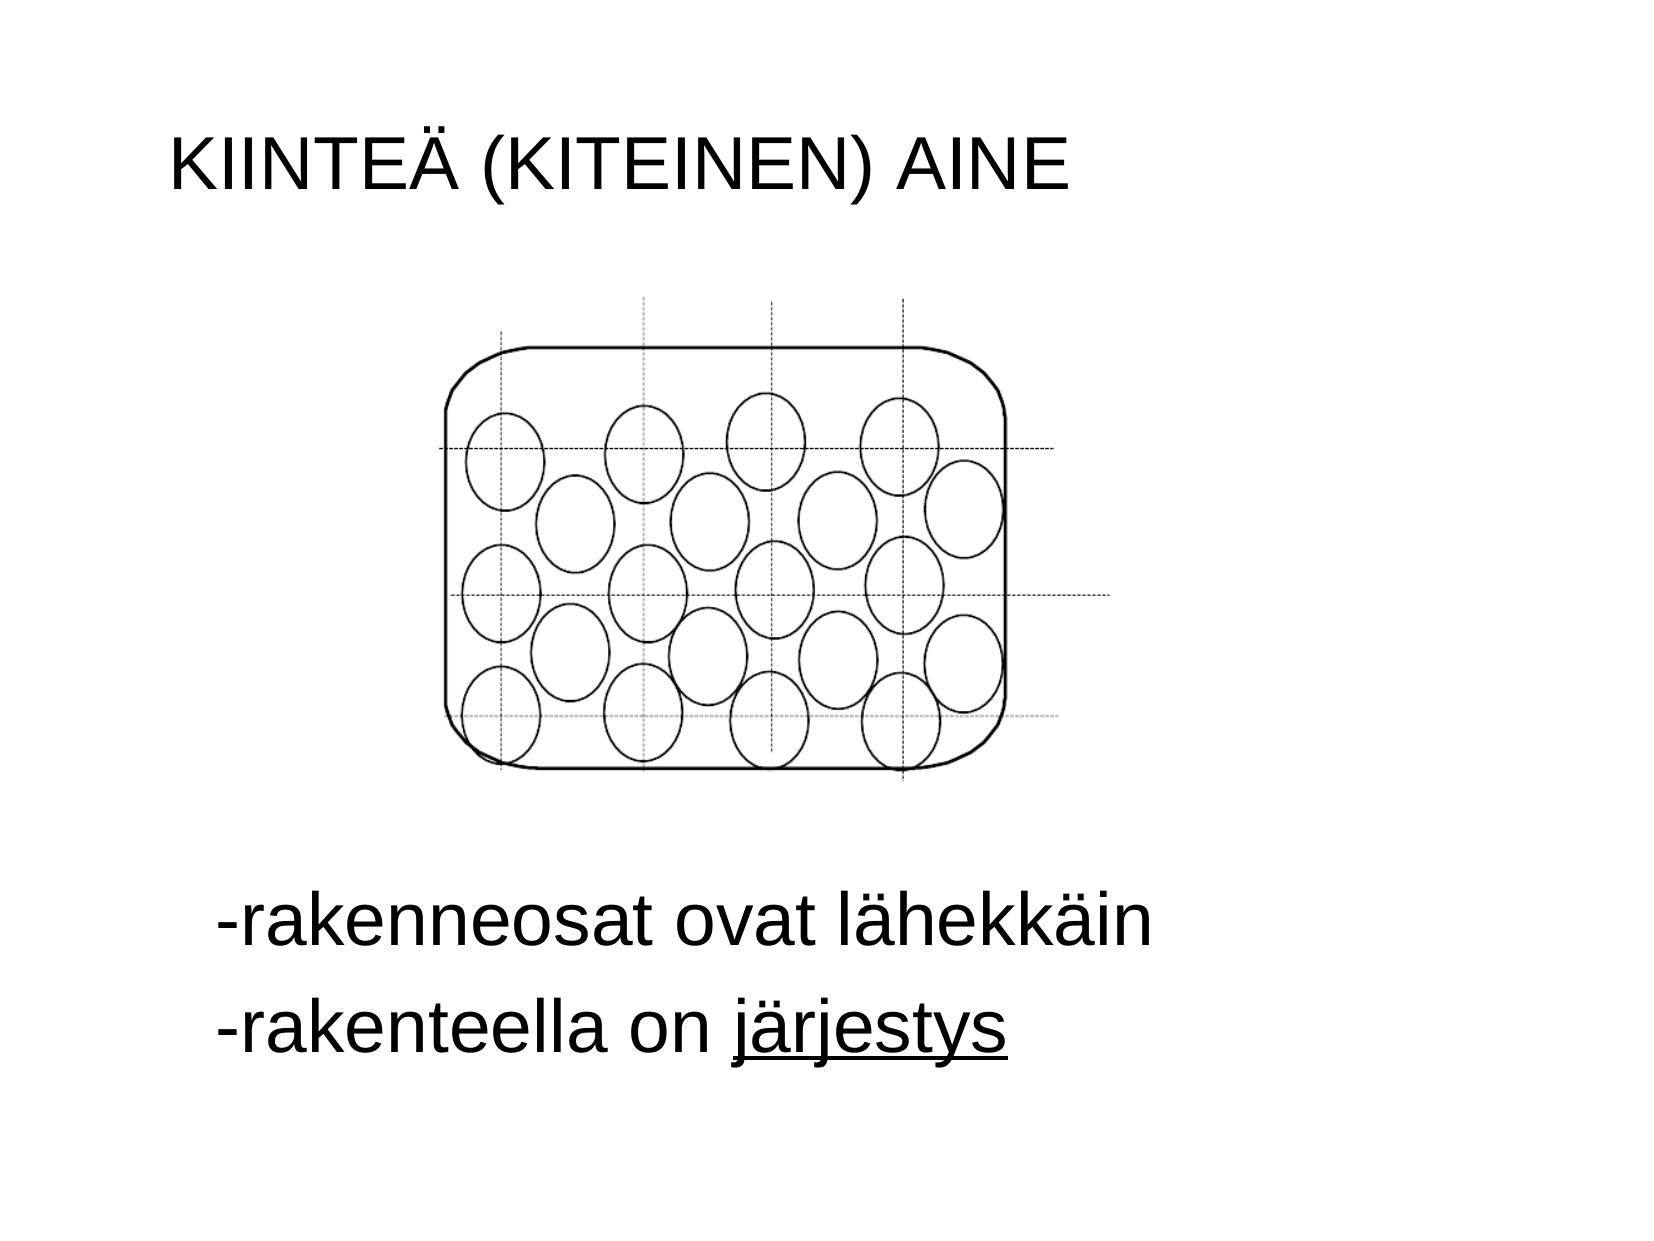

KIINTEÄ (KITEINEN) AINE
-rakenneosat ovat lähekkäin
-rakenteella on järjestys